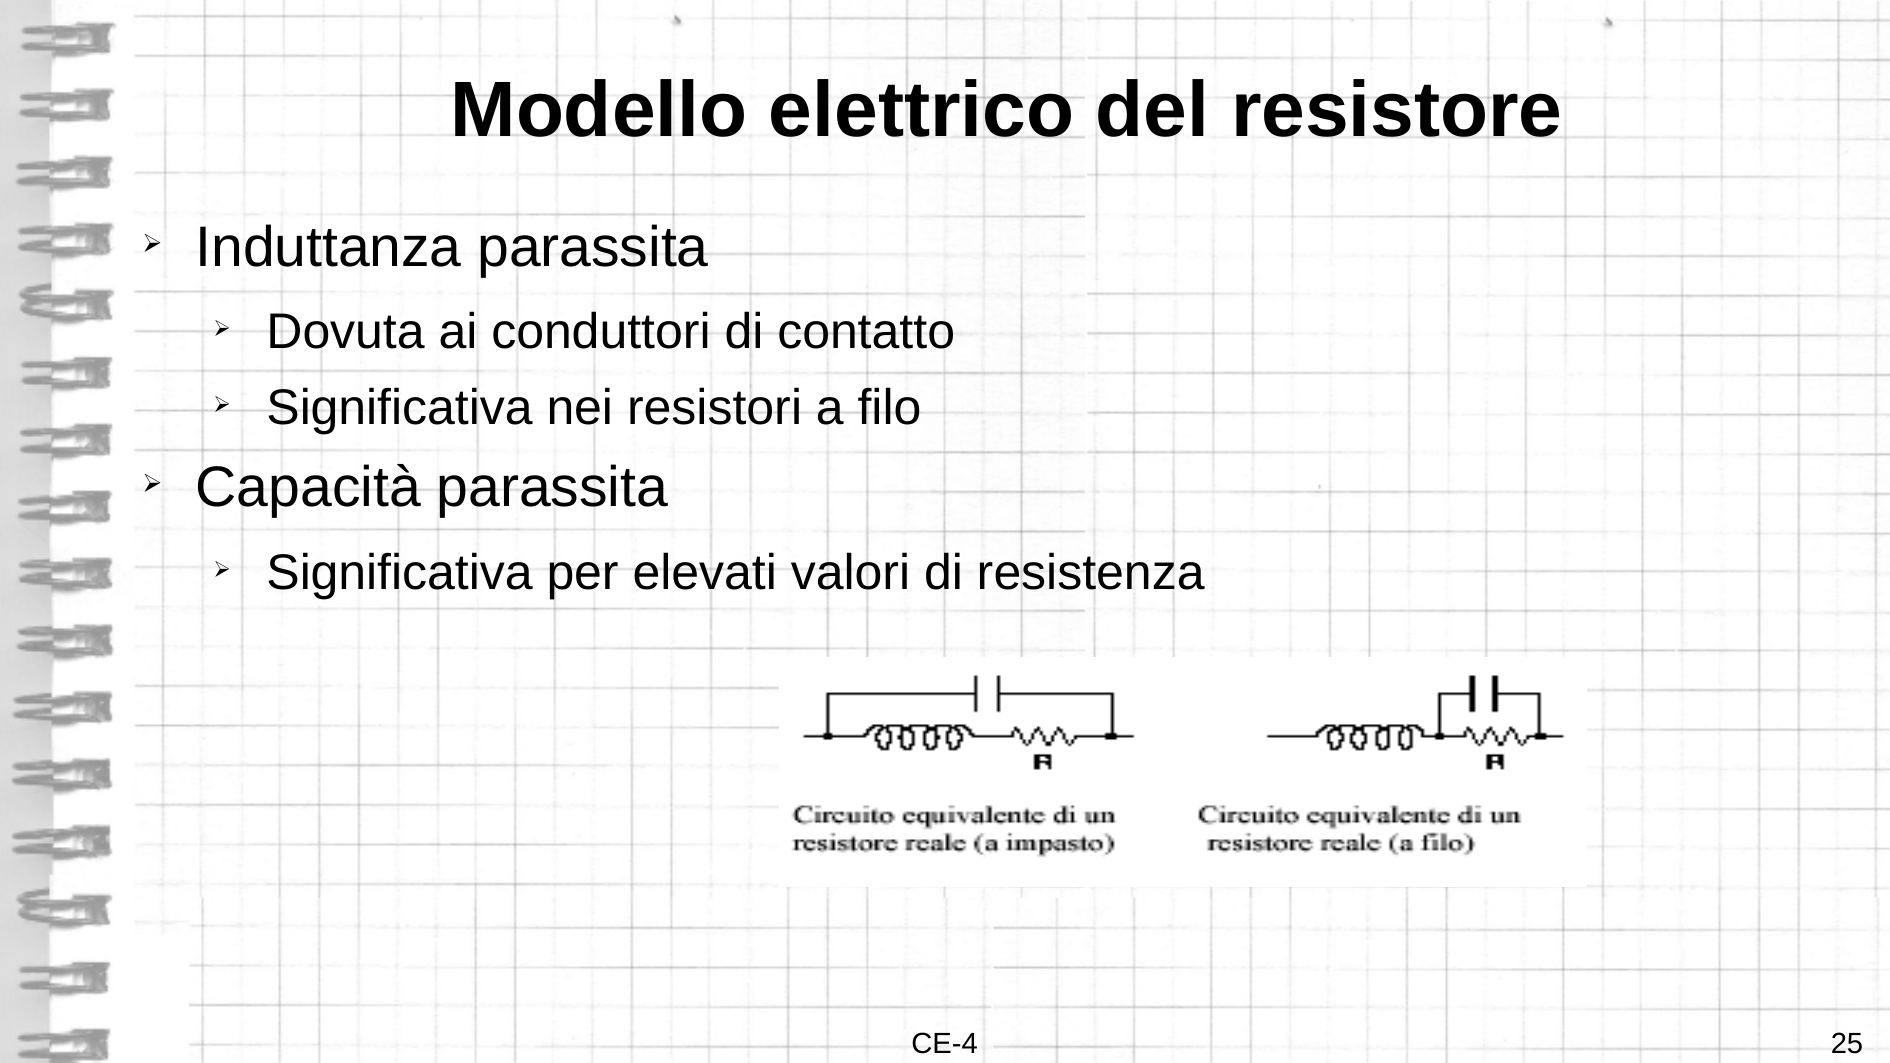

# Modello elettrico del resistore
Induttanza parassita
Dovuta ai conduttori di contatto
Significativa nei resistori a filo
Capacità parassita
Significativa per elevati valori di resistenza
CE-4
25